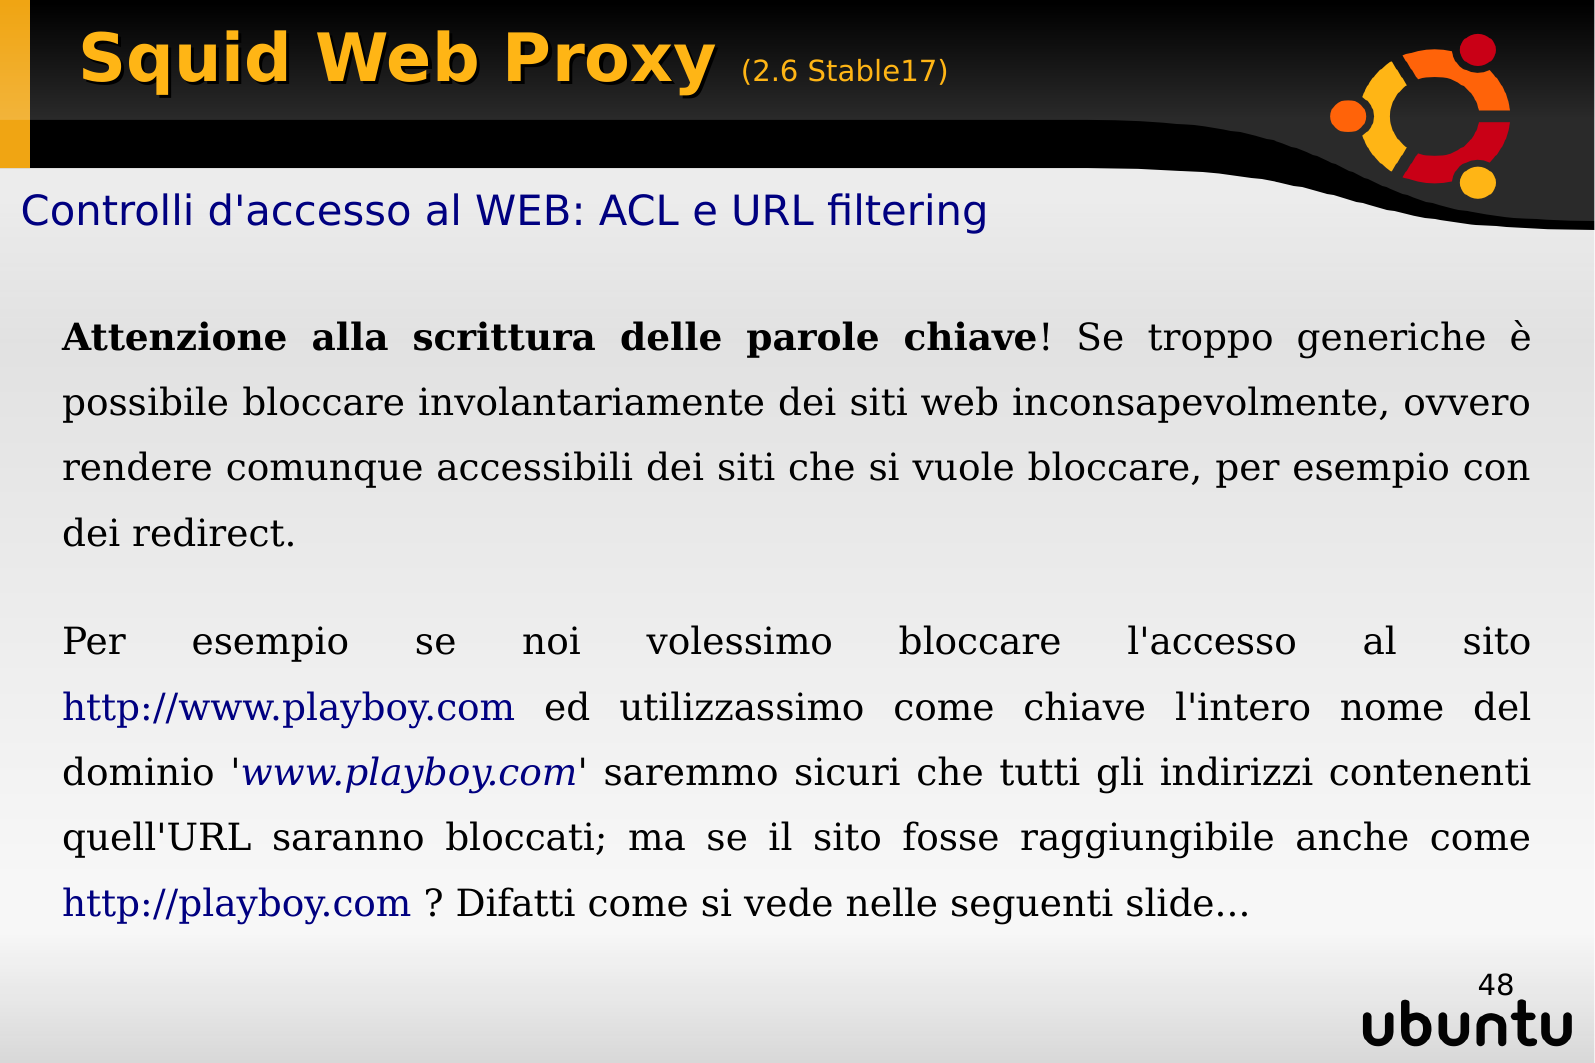

Squid Web Proxy (2.6 Stable17)
Controlli d'accesso al WEB: ACL e URL filtering
Attenzione alla scrittura delle parole chiave! Se troppo generiche è possibile bloccare involantariamente dei siti web inconsapevolmente, ovvero rendere comunque accessibili dei siti che si vuole bloccare, per esempio con dei redirect.
Per esempio se noi volessimo bloccare l'accesso al sito http://www.playboy.com ed utilizzassimo come chiave l'intero nome del dominio 'www.playboy.com' saremmo sicuri che tutti gli indirizzi contenenti quell'URL saranno bloccati; ma se il sito fosse raggiungibile anche come http://playboy.com ? Difatti come si vede nelle seguenti slide...
48